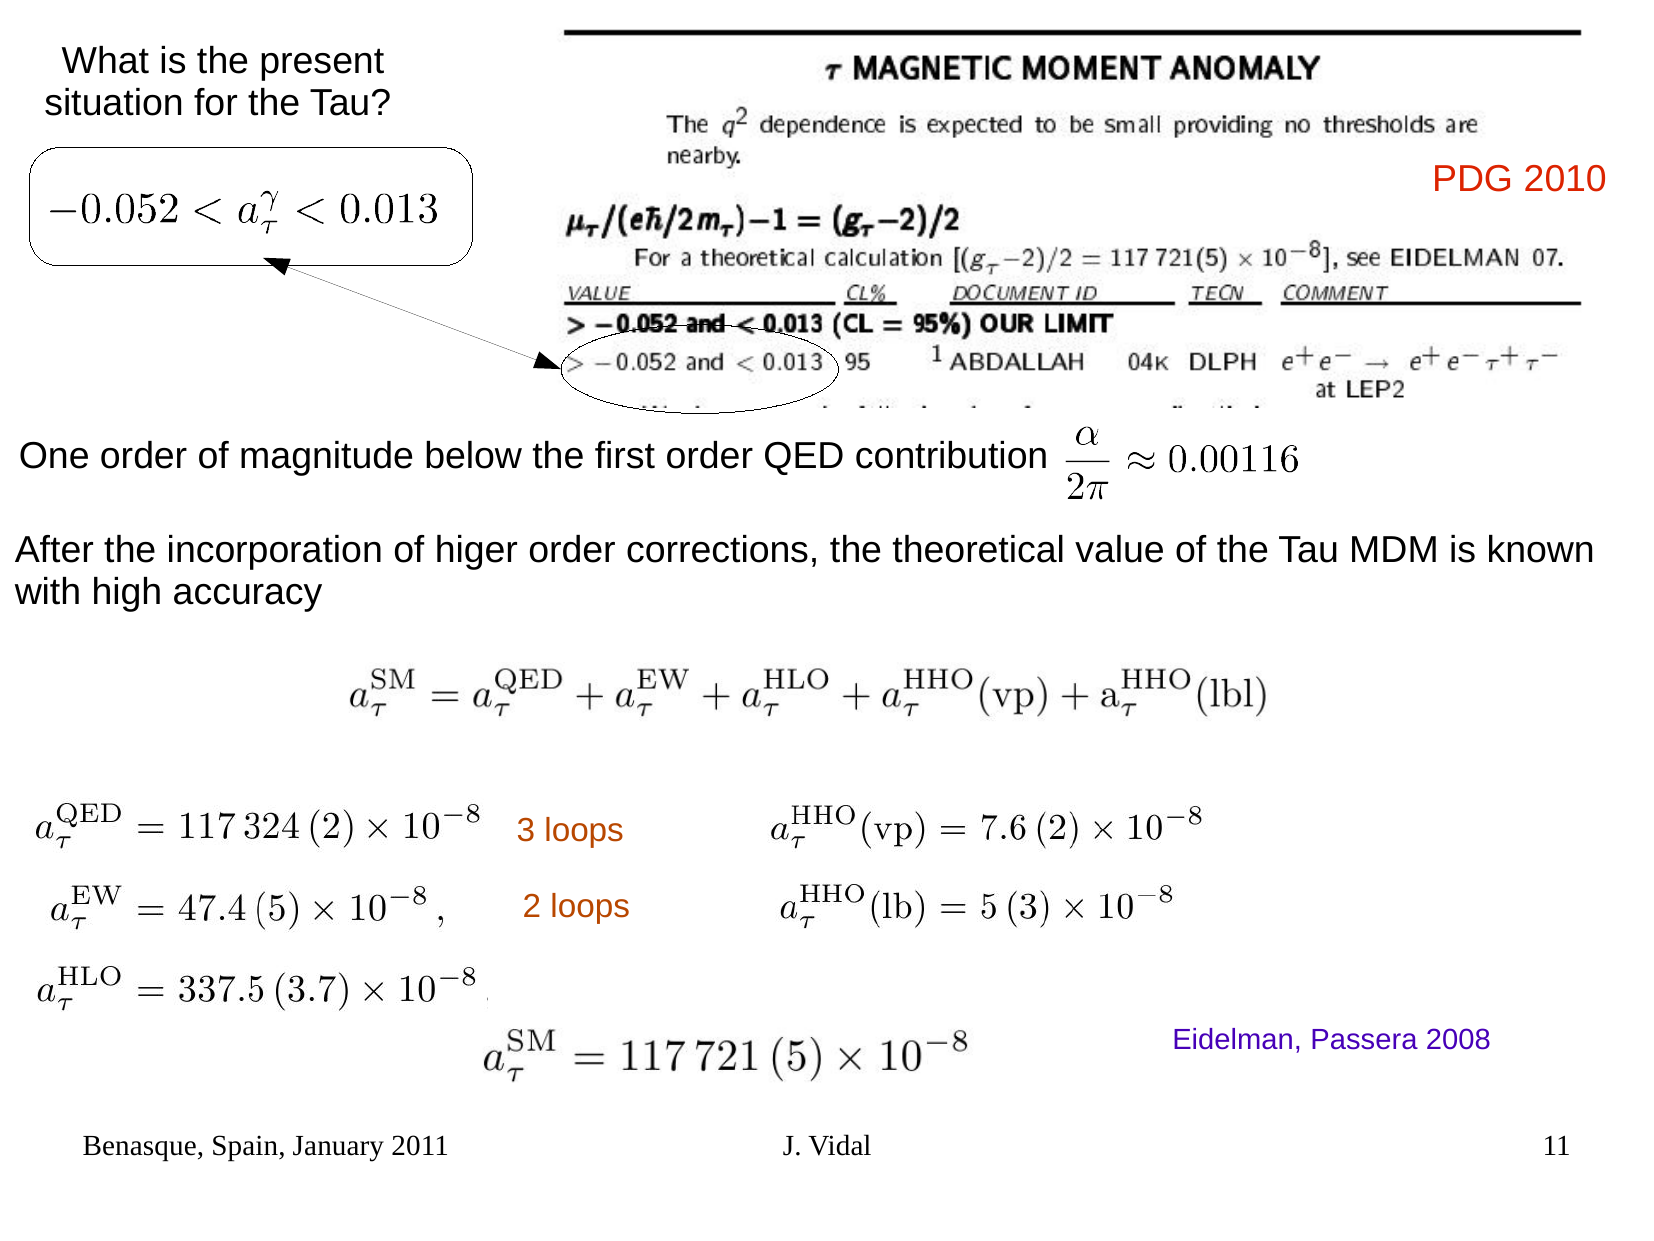

What is the present situation for the Tau?
PDG 2010
One order of magnitude below the first order QED contribution
After the incorporation of higer order corrections, the theoretical value of the Tau MDM is known with high accuracy
3 loops
2 loops
Eidelman, Passera 2008
Benasque, Spain, January 2011
J. Vidal
11